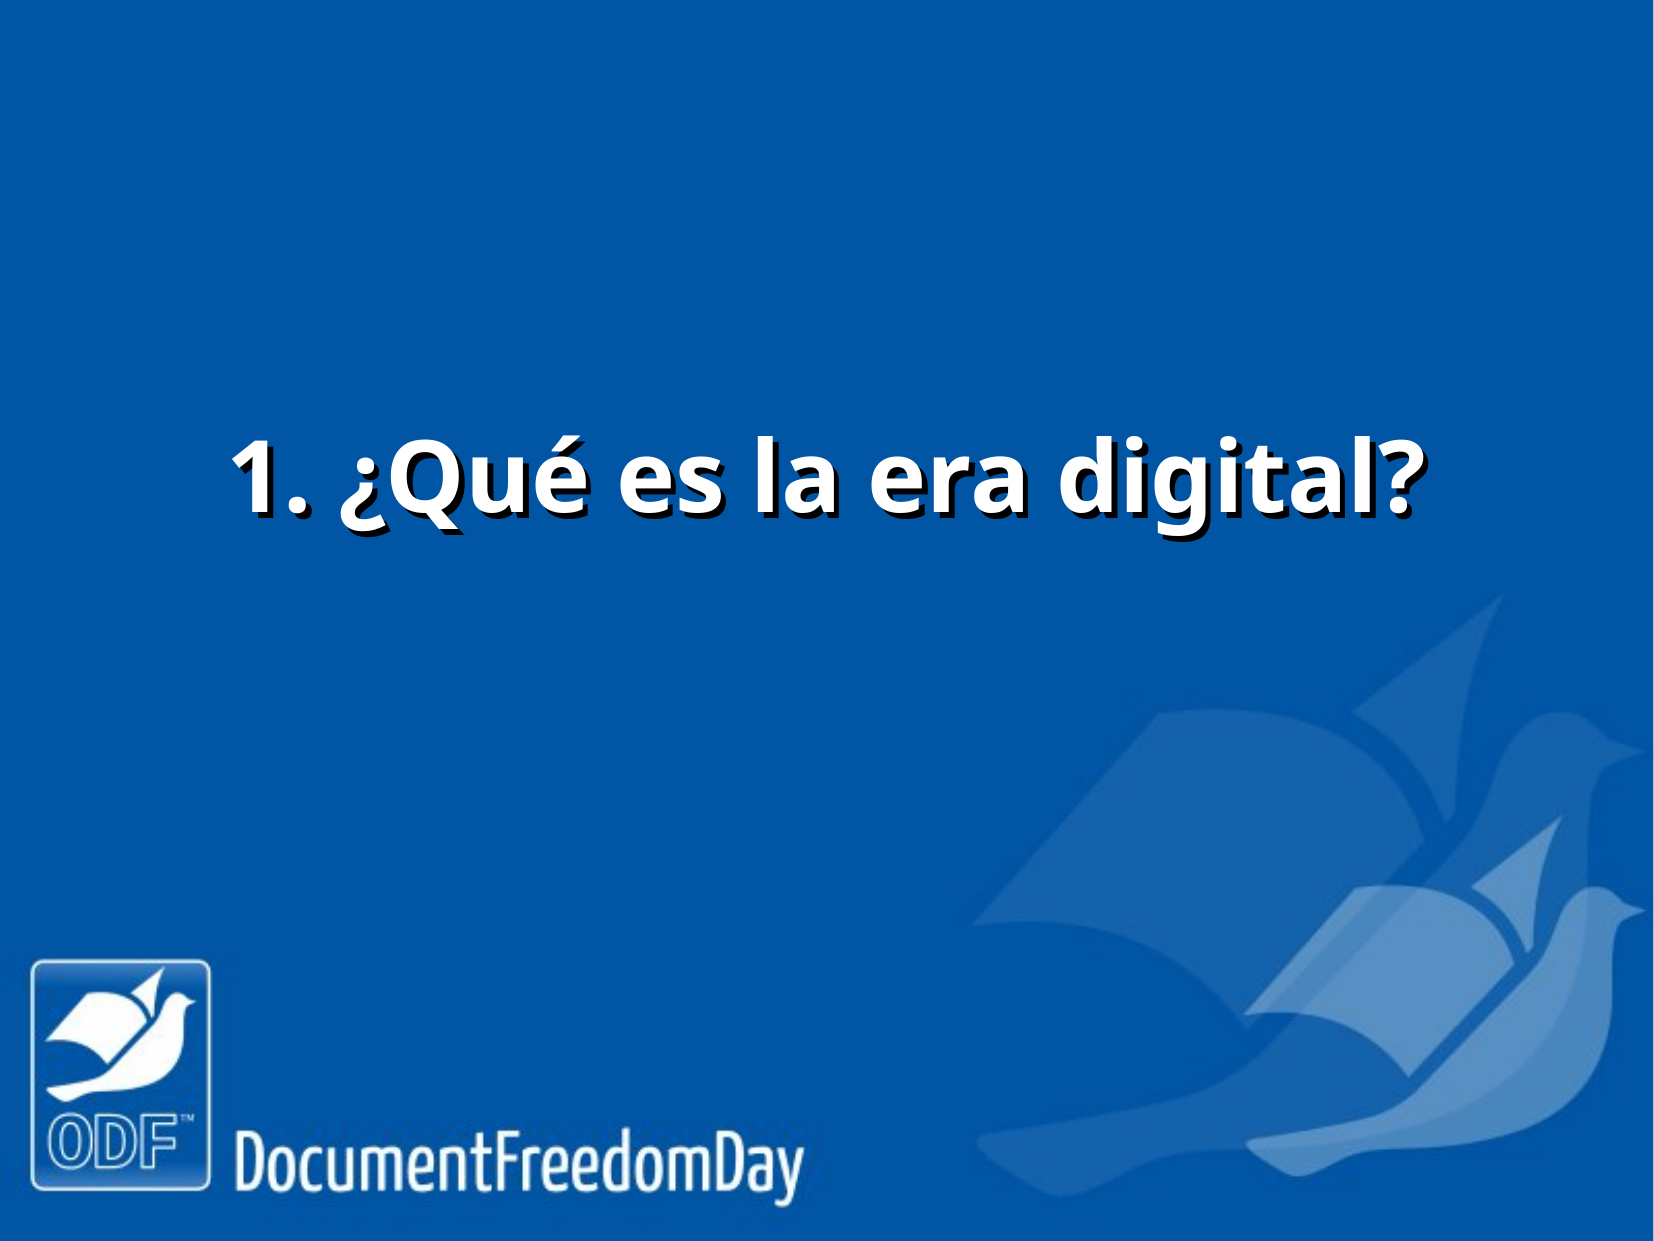

# 1. ¿Qué es la era digital?